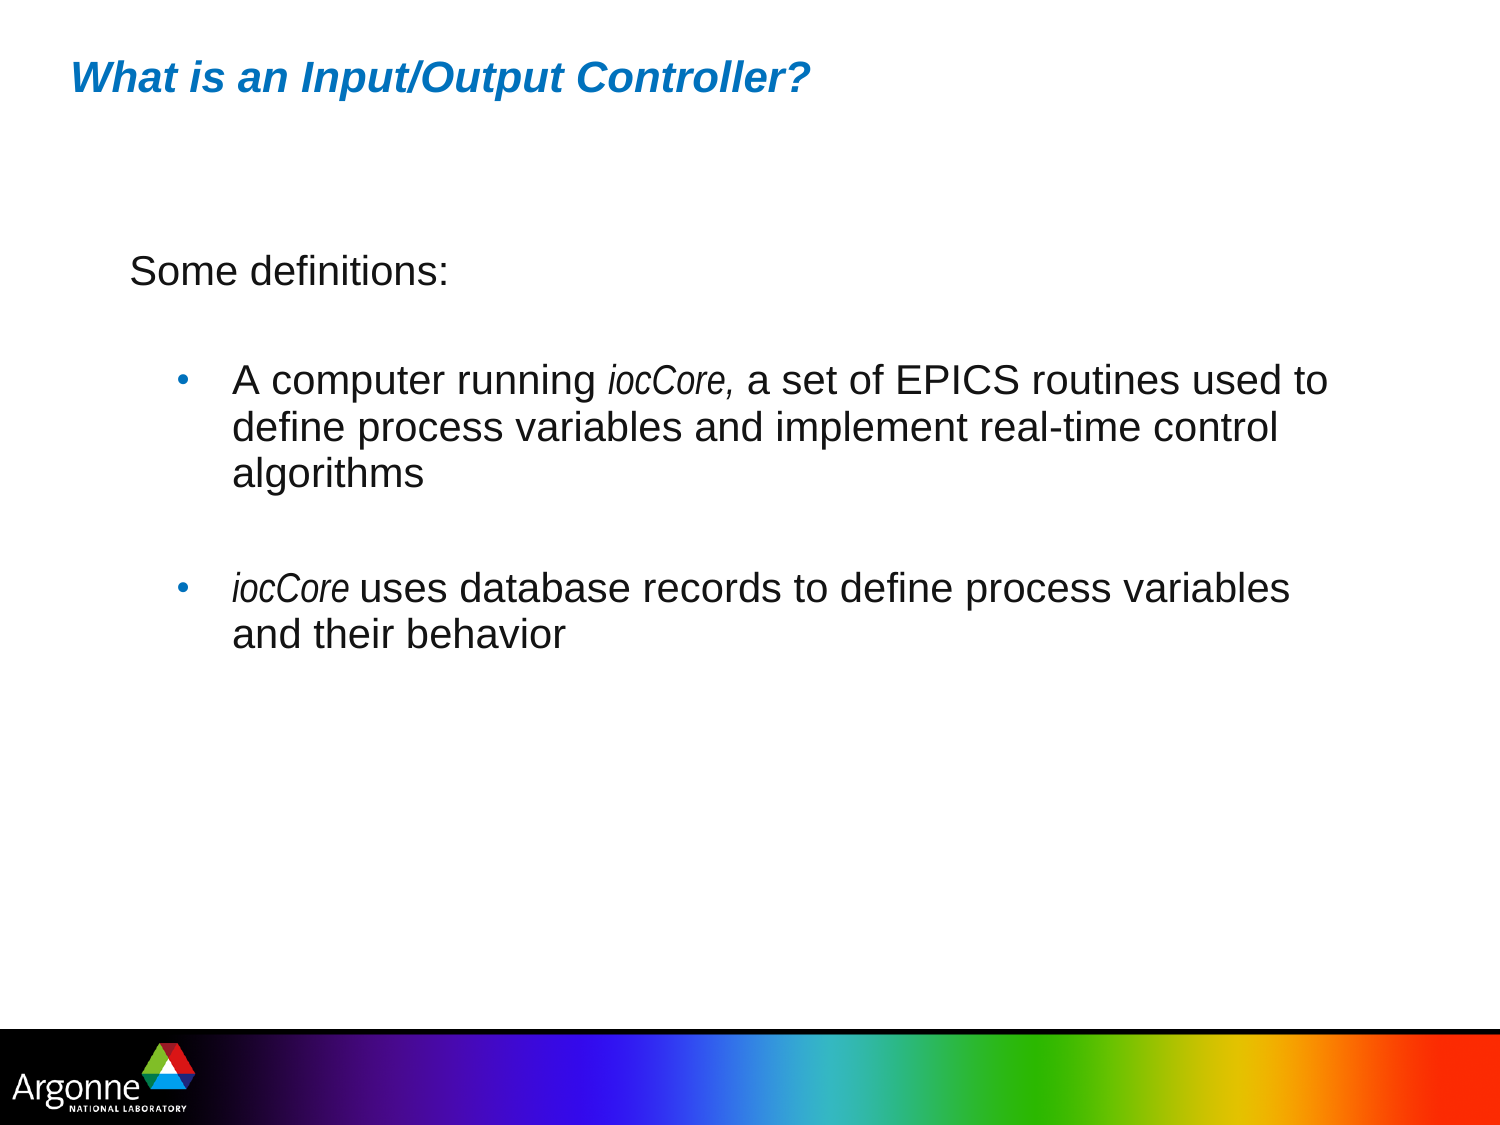

# What is an Input/Output Controller?
Some definitions:
A computer running iocCore, a set of EPICS routines used to define process variables and implement real-time control algorithms
iocCore uses database records to define process variables and their behavior